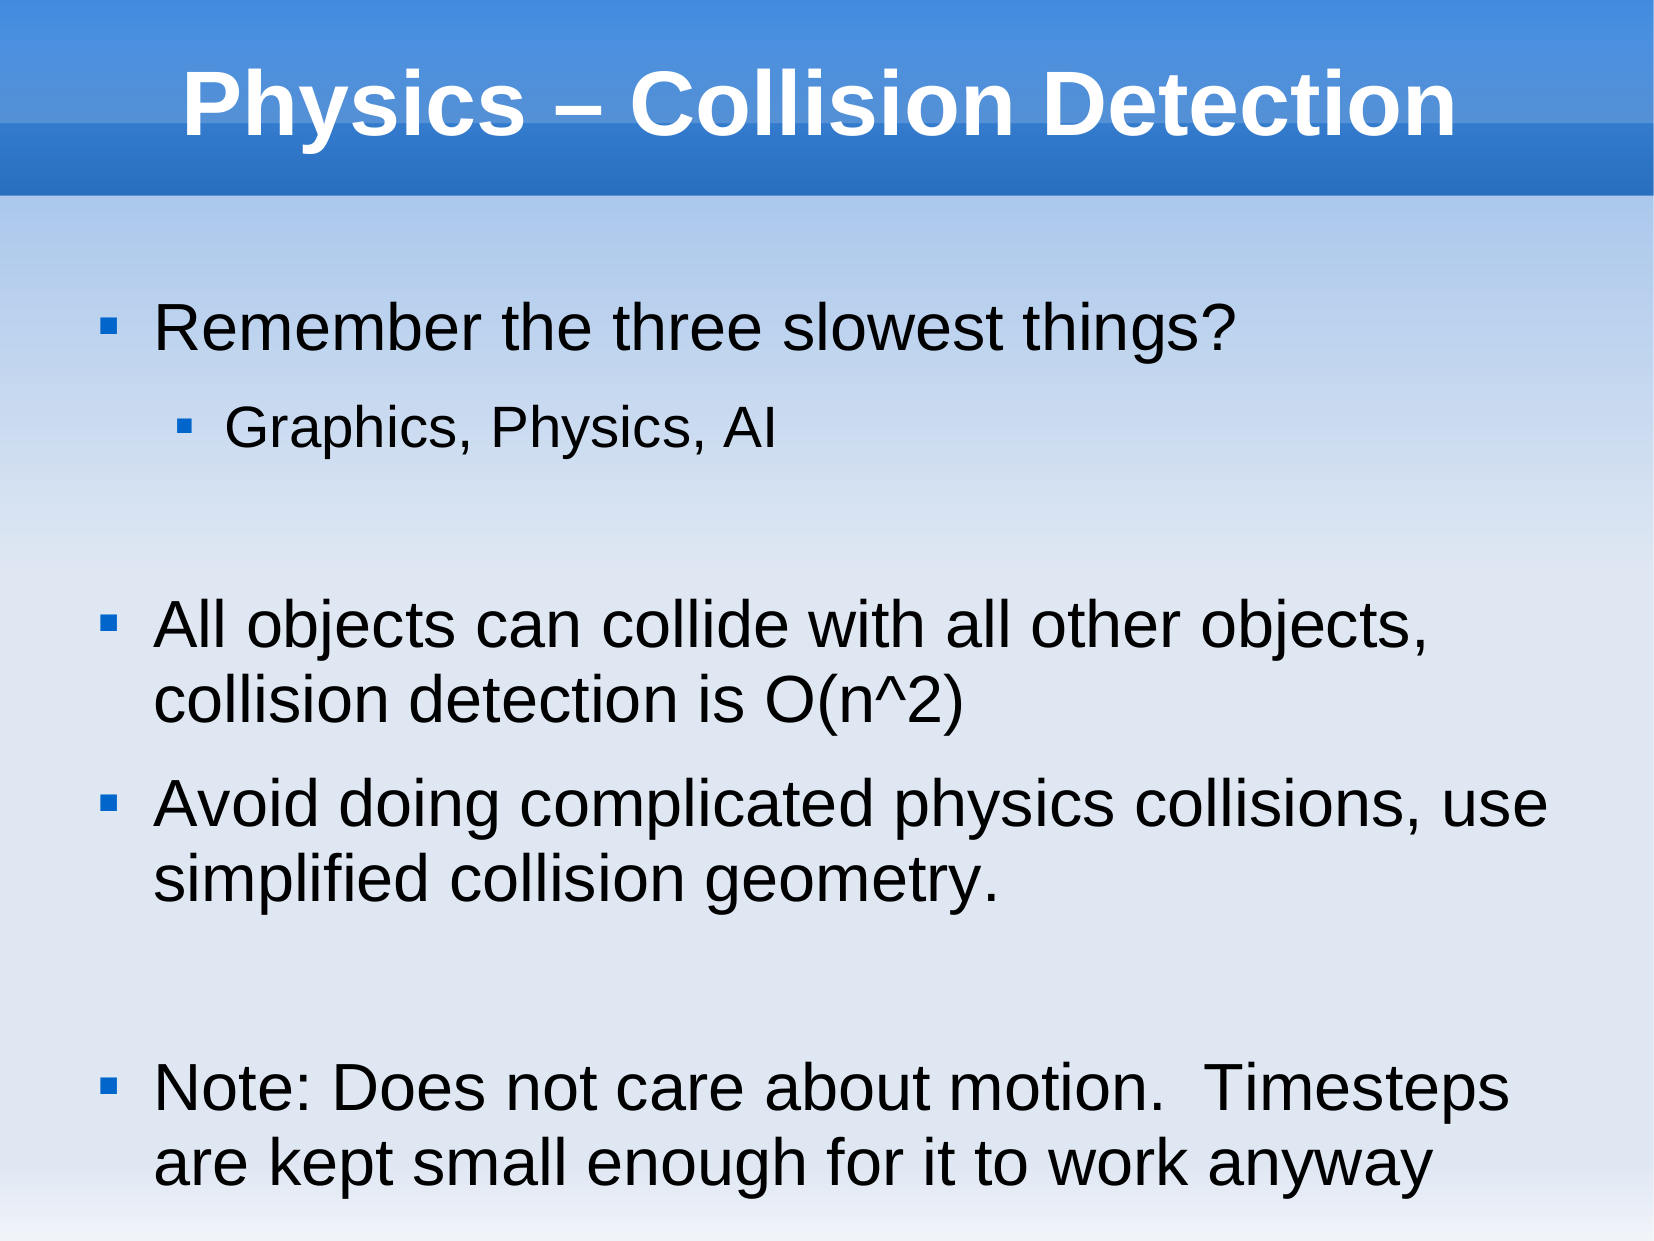

# Physics – Collision Detection
Remember the three slowest things?
Graphics, Physics, AI
All objects can collide with all other objects, collision detection is O(n^2)
Avoid doing complicated physics collisions, use simplified collision geometry.
Note: Does not care about motion. Timesteps are kept small enough for it to work anyway